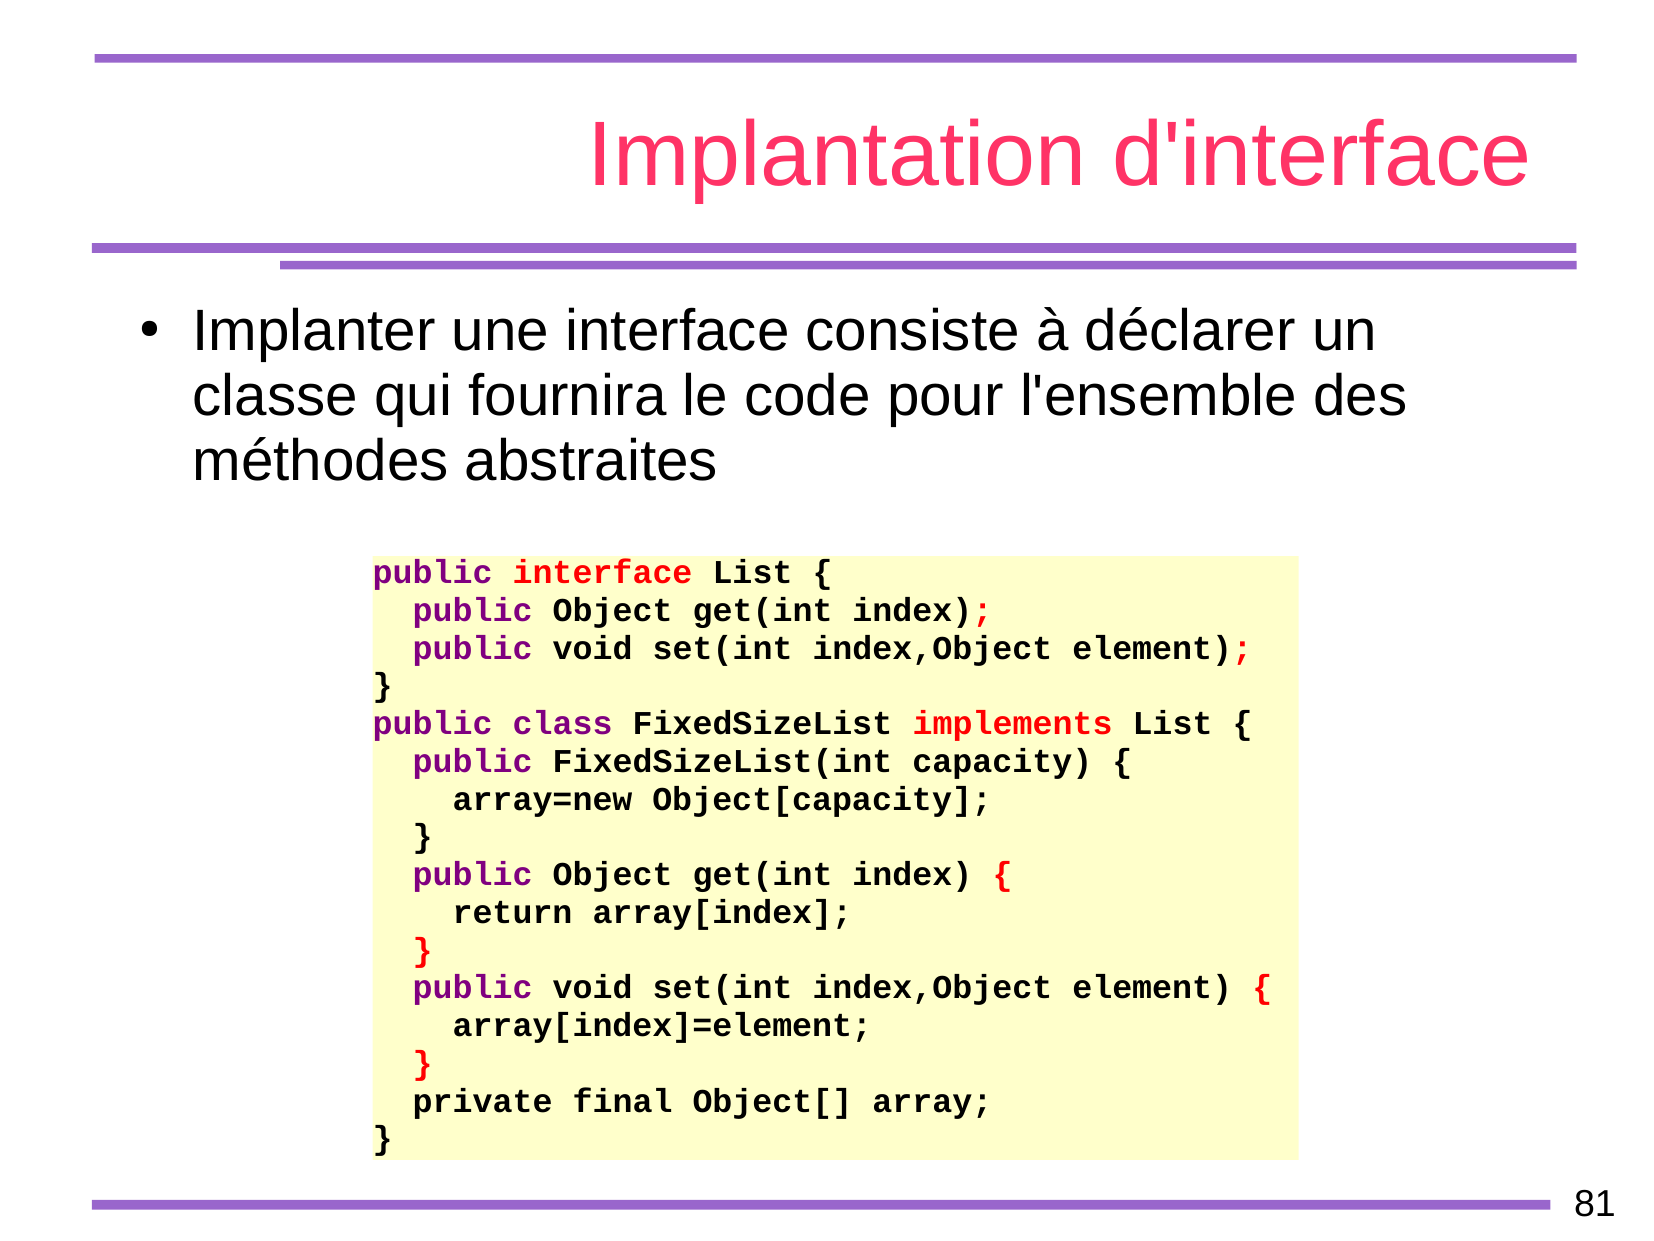

# Implantation d'interface
Implanter une interface consiste à déclarer un classe qui fournira le code pour l'ensemble des méthodes abstraites
public interface List {
 public Object get(int index);
 public void set(int index,Object element);
}
public class FixedSizeList implements List {
 public FixedSizeList(int capacity) {
 array=new Object[capacity];
 }
 public Object get(int index) {
 return array[index];
 }
 public void set(int index,Object element) {
 array[index]=element;
 }
 private final Object[] array;
}